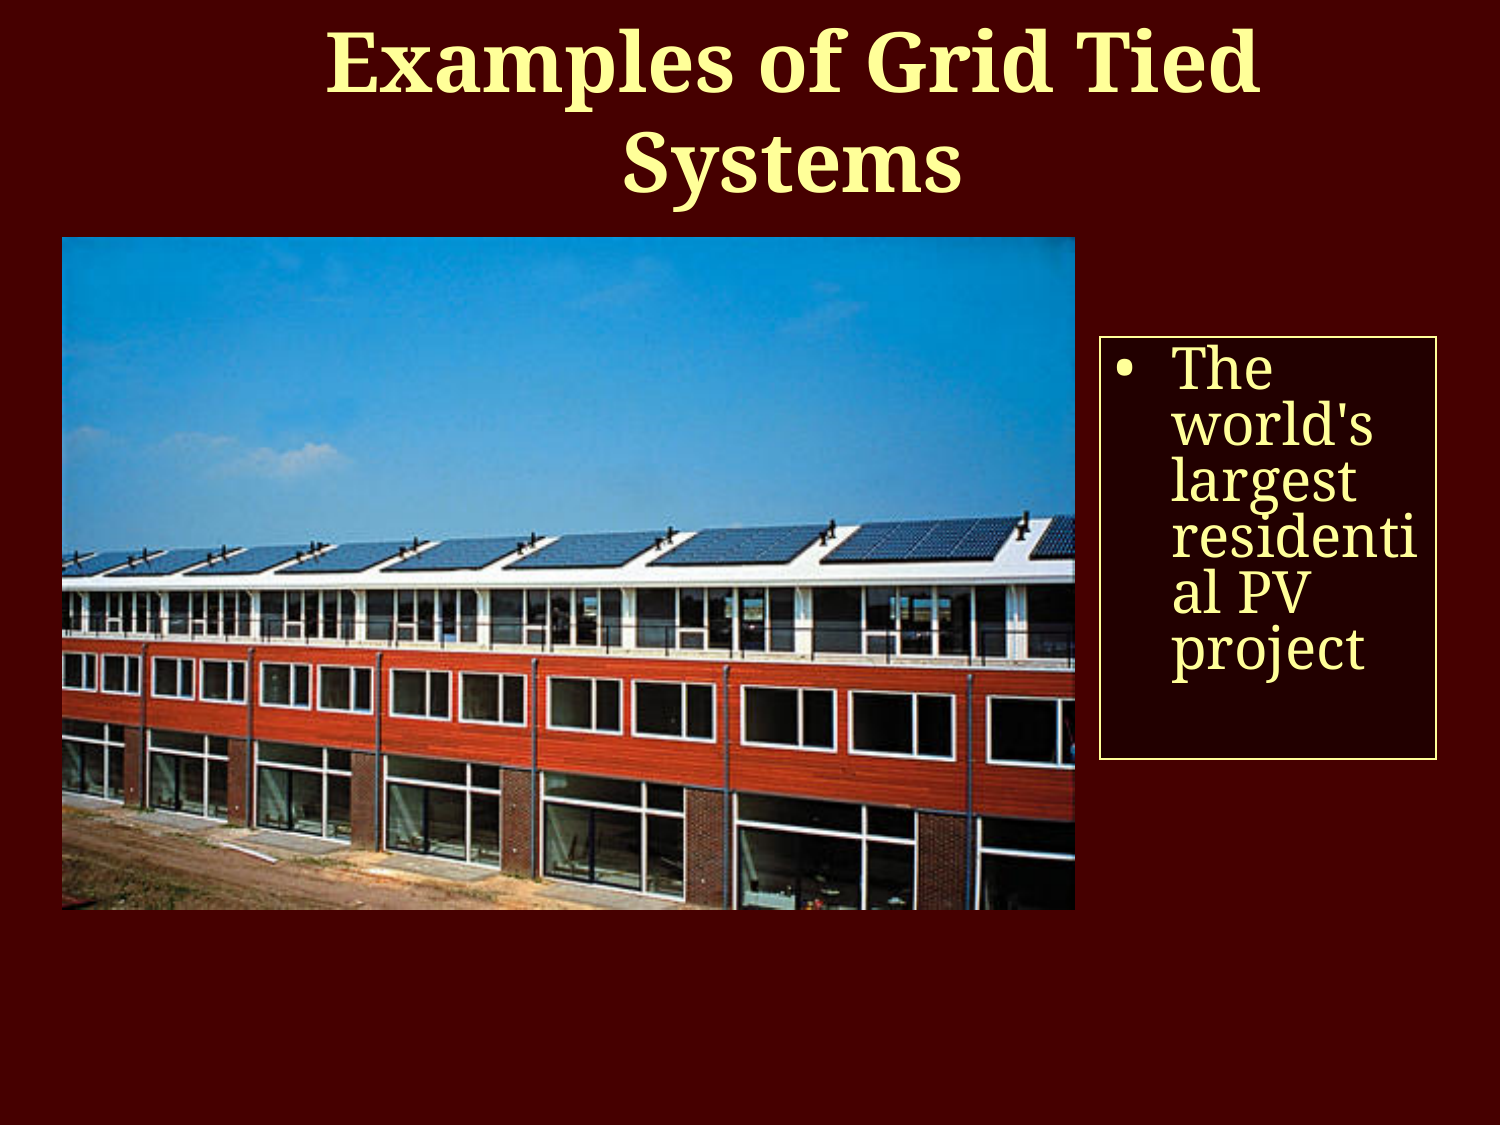

# Examples of Grid Tied Systems
The world's largest residential PV project
Engineering Photovoltaic Systems
19